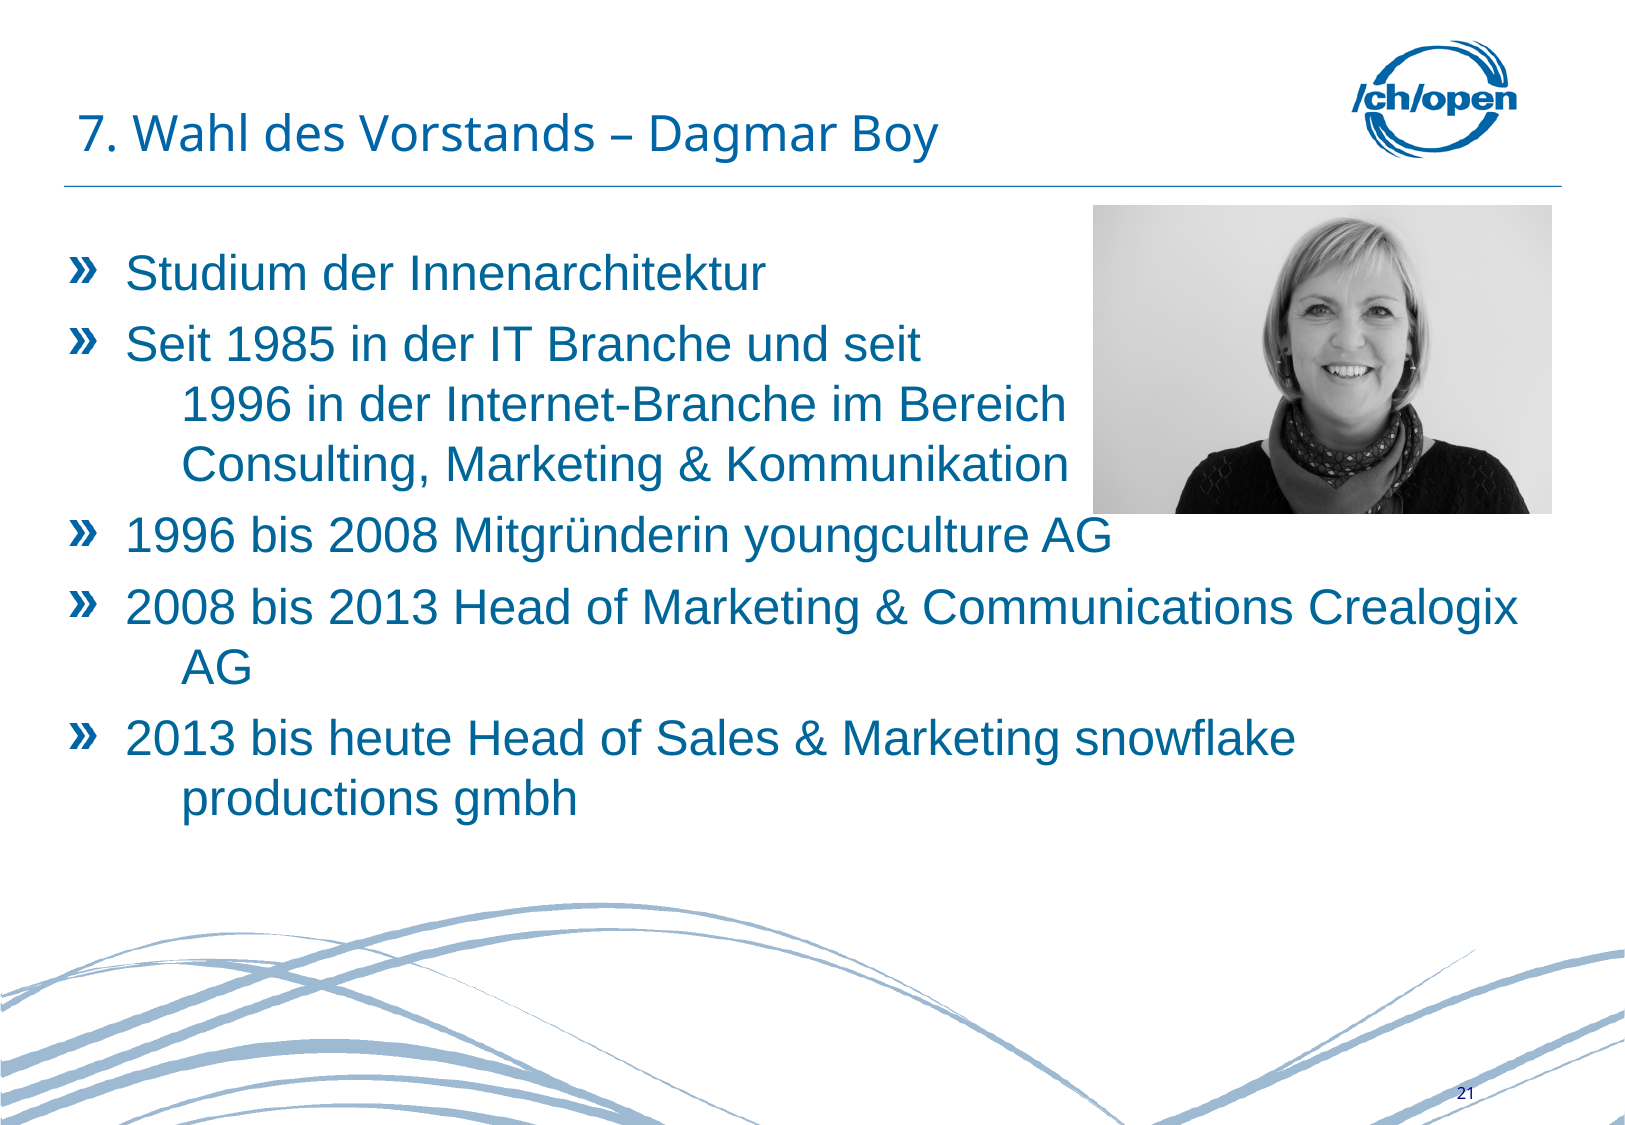

# 7. Wahl des Vorstands – Dagmar Boy
Studium der Innenarchitektur
Seit 1985 in der IT Branche und seit
1996 in der Internet-Branche im Bereich
Consulting, Marketing & Kommunikation
1996 bis 2008 Mitgründerin youngculture AG
2008 bis 2013 Head of Marketing & Communications Crealogix AG
2013 bis heute Head of Sales & Marketing snowflake productions gmbh